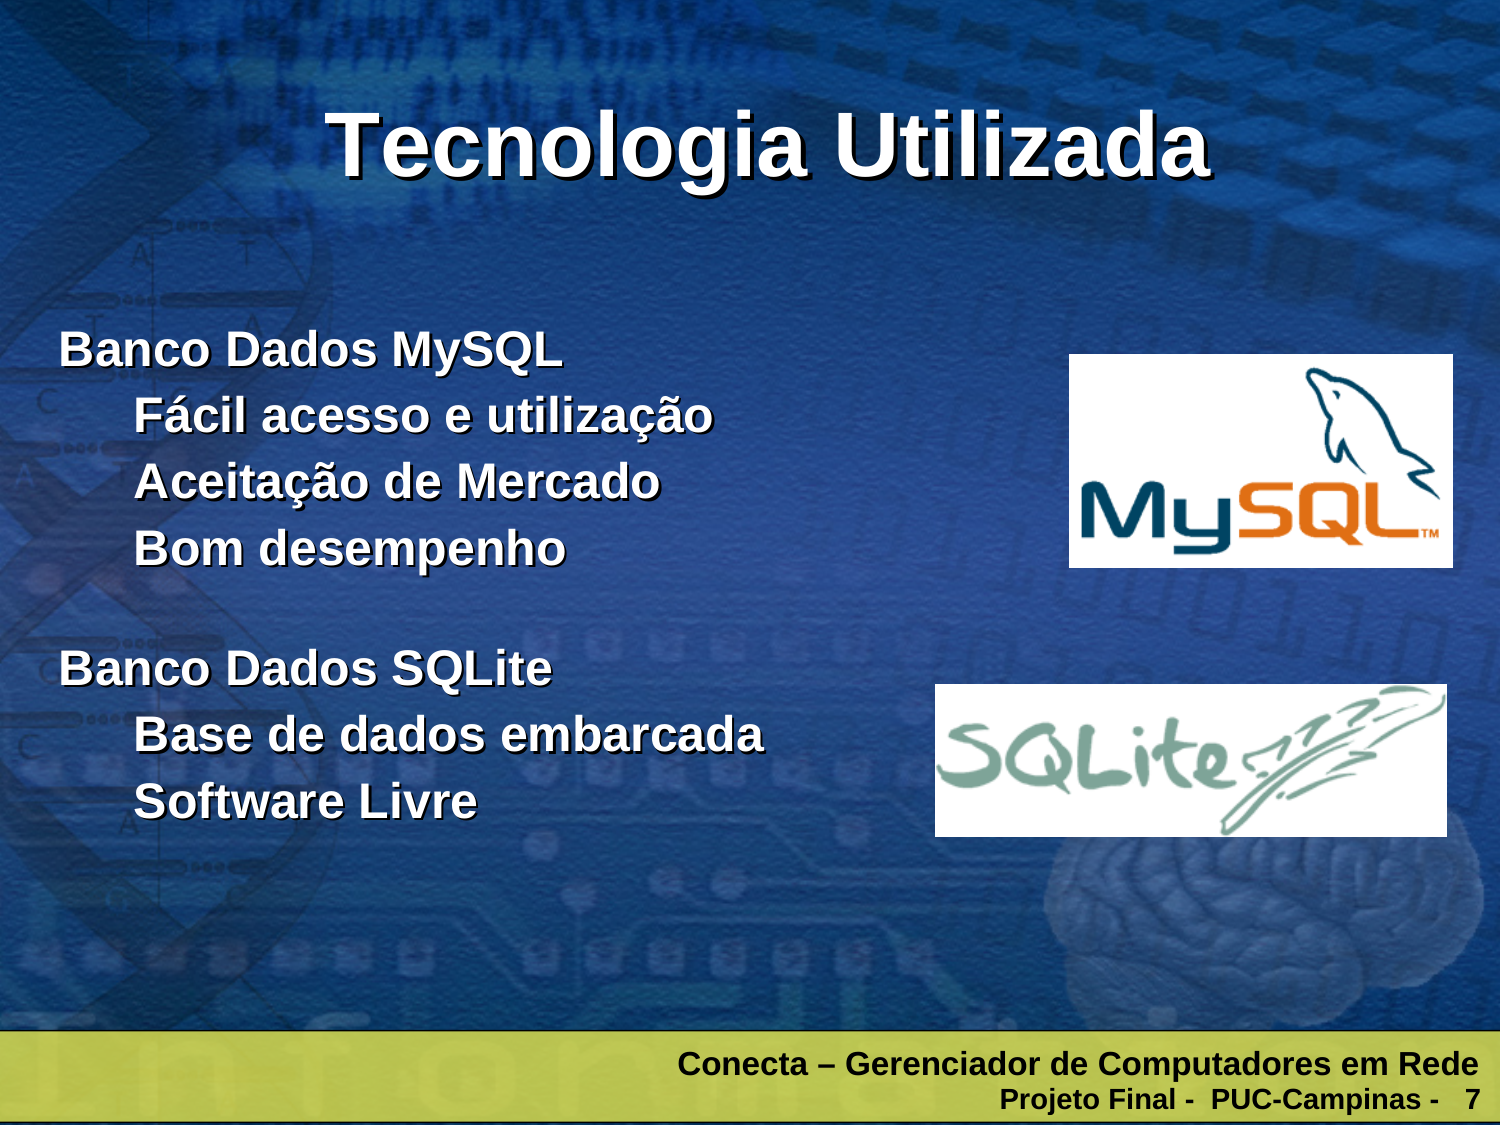

# Tecnologia Utilizada
Banco Dados MySQL
Fácil acesso e utilização
Aceitação de Mercado
Bom desempenho
Banco Dados SQLite
Base de dados embarcada
Software Livre